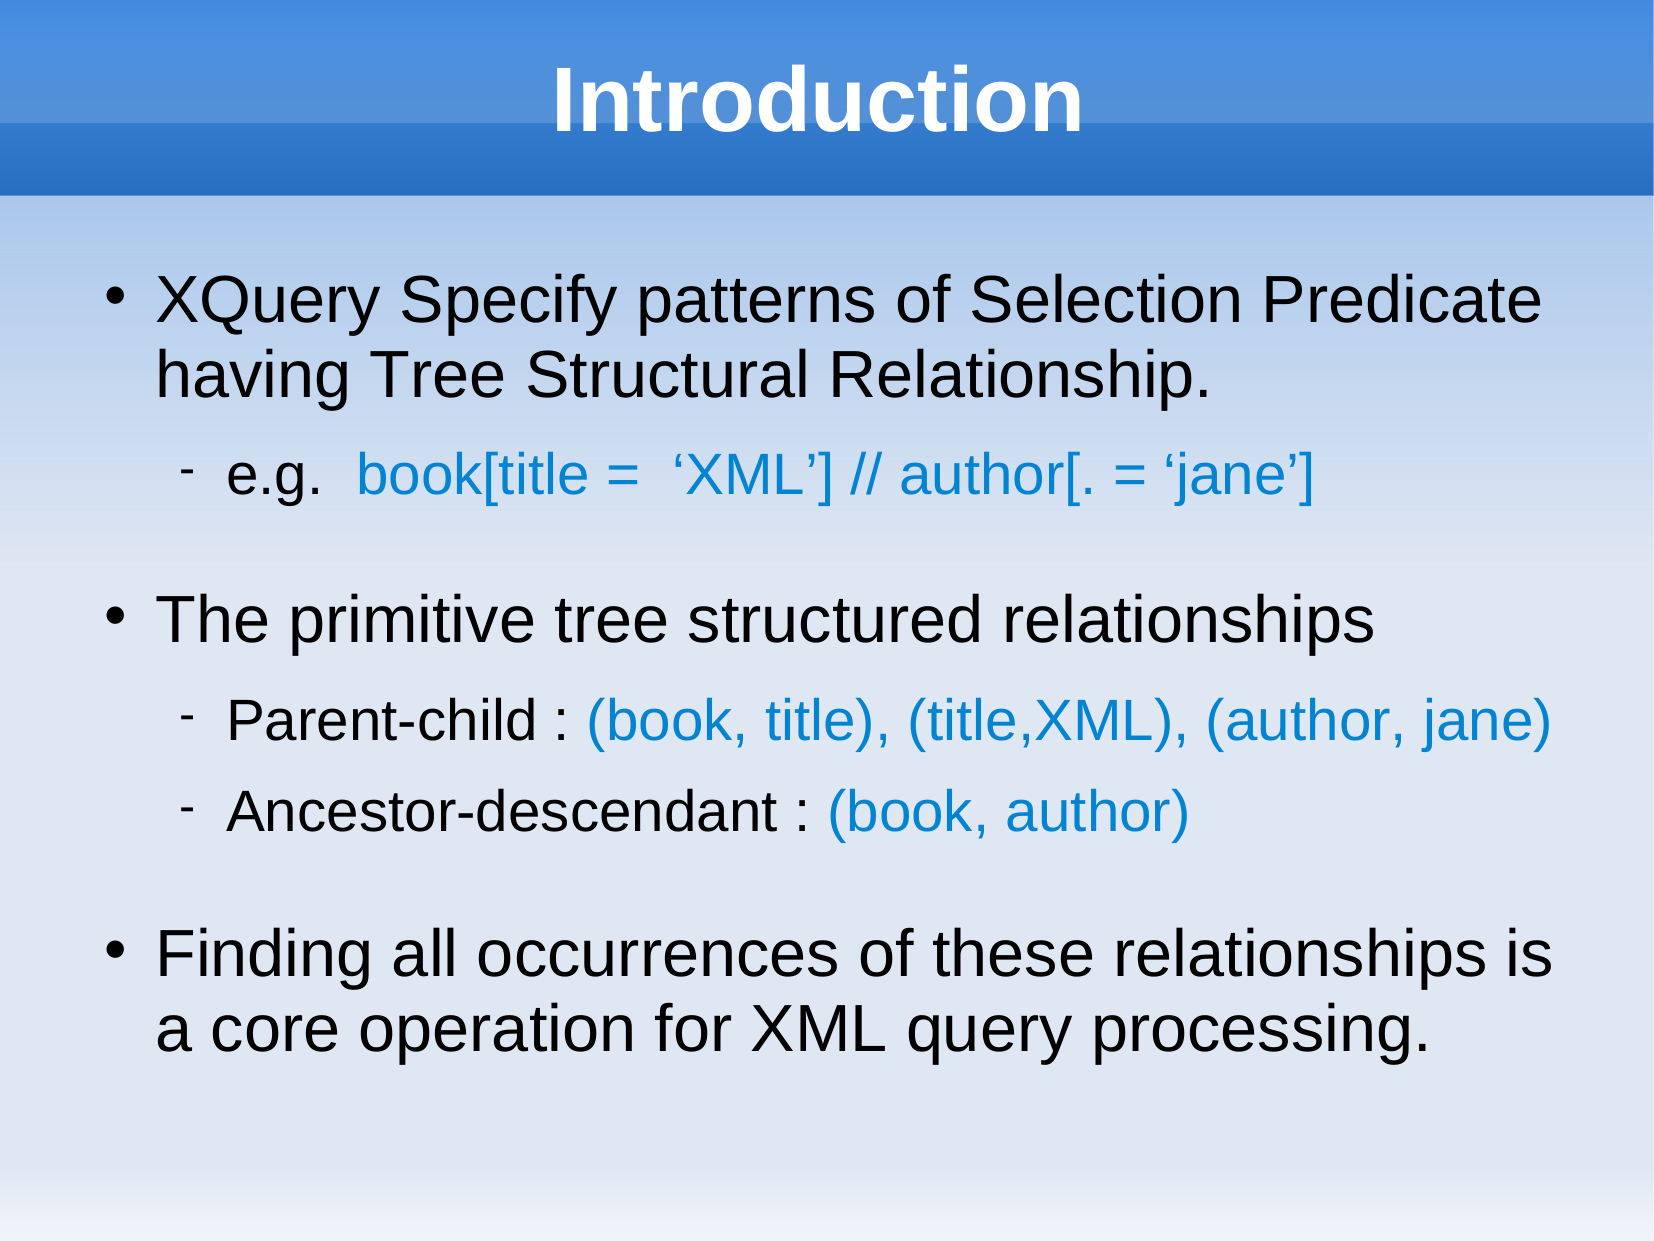

# Introduction
XQuery Specify patterns of Selection Predicate having Tree Structural Relationship.
e.g.  book[title = ‘XML’] // author[. = ‘jane’]
The primitive tree structured relationships
Parent-child : (book, title), (title,XML), (author, jane)‏
Ancestor-descendant : (book, author)‏
Finding all occurrences of these relationships is a core operation for XML query processing.